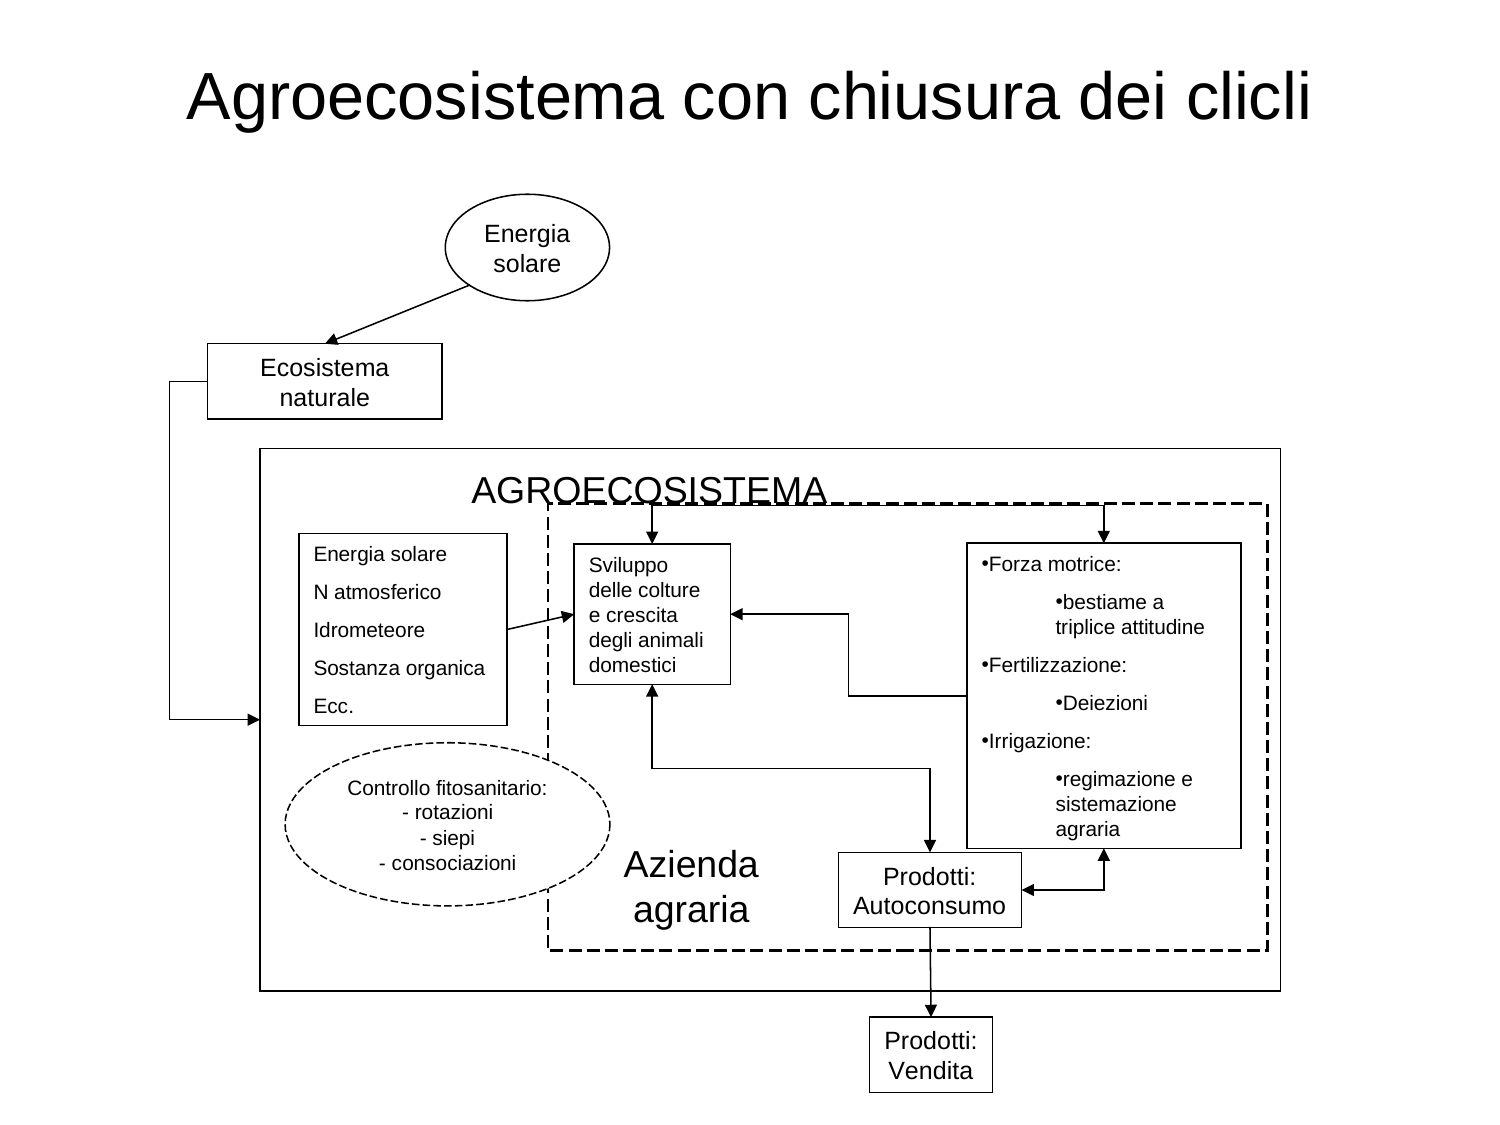

# Agroecosistema con chiusura dei clicli
Energia
solare
Ecosistema naturale
AGROECOSISTEMA
Energia solare
N atmosferico
Idrometeore
Sostanza organica
Ecc.
Forza motrice:
bestiame a triplice attitudine
Fertilizzazione:
Deiezioni
Irrigazione:
regimazione e sistemazione agraria
Sviluppo delle colture e crescita degli animali domestici
Controllo fitosanitario:
- rotazioni
- siepi
- consociazioni
Azienda
agraria
Prodotti:
Autoconsumo
Prodotti:
Vendita